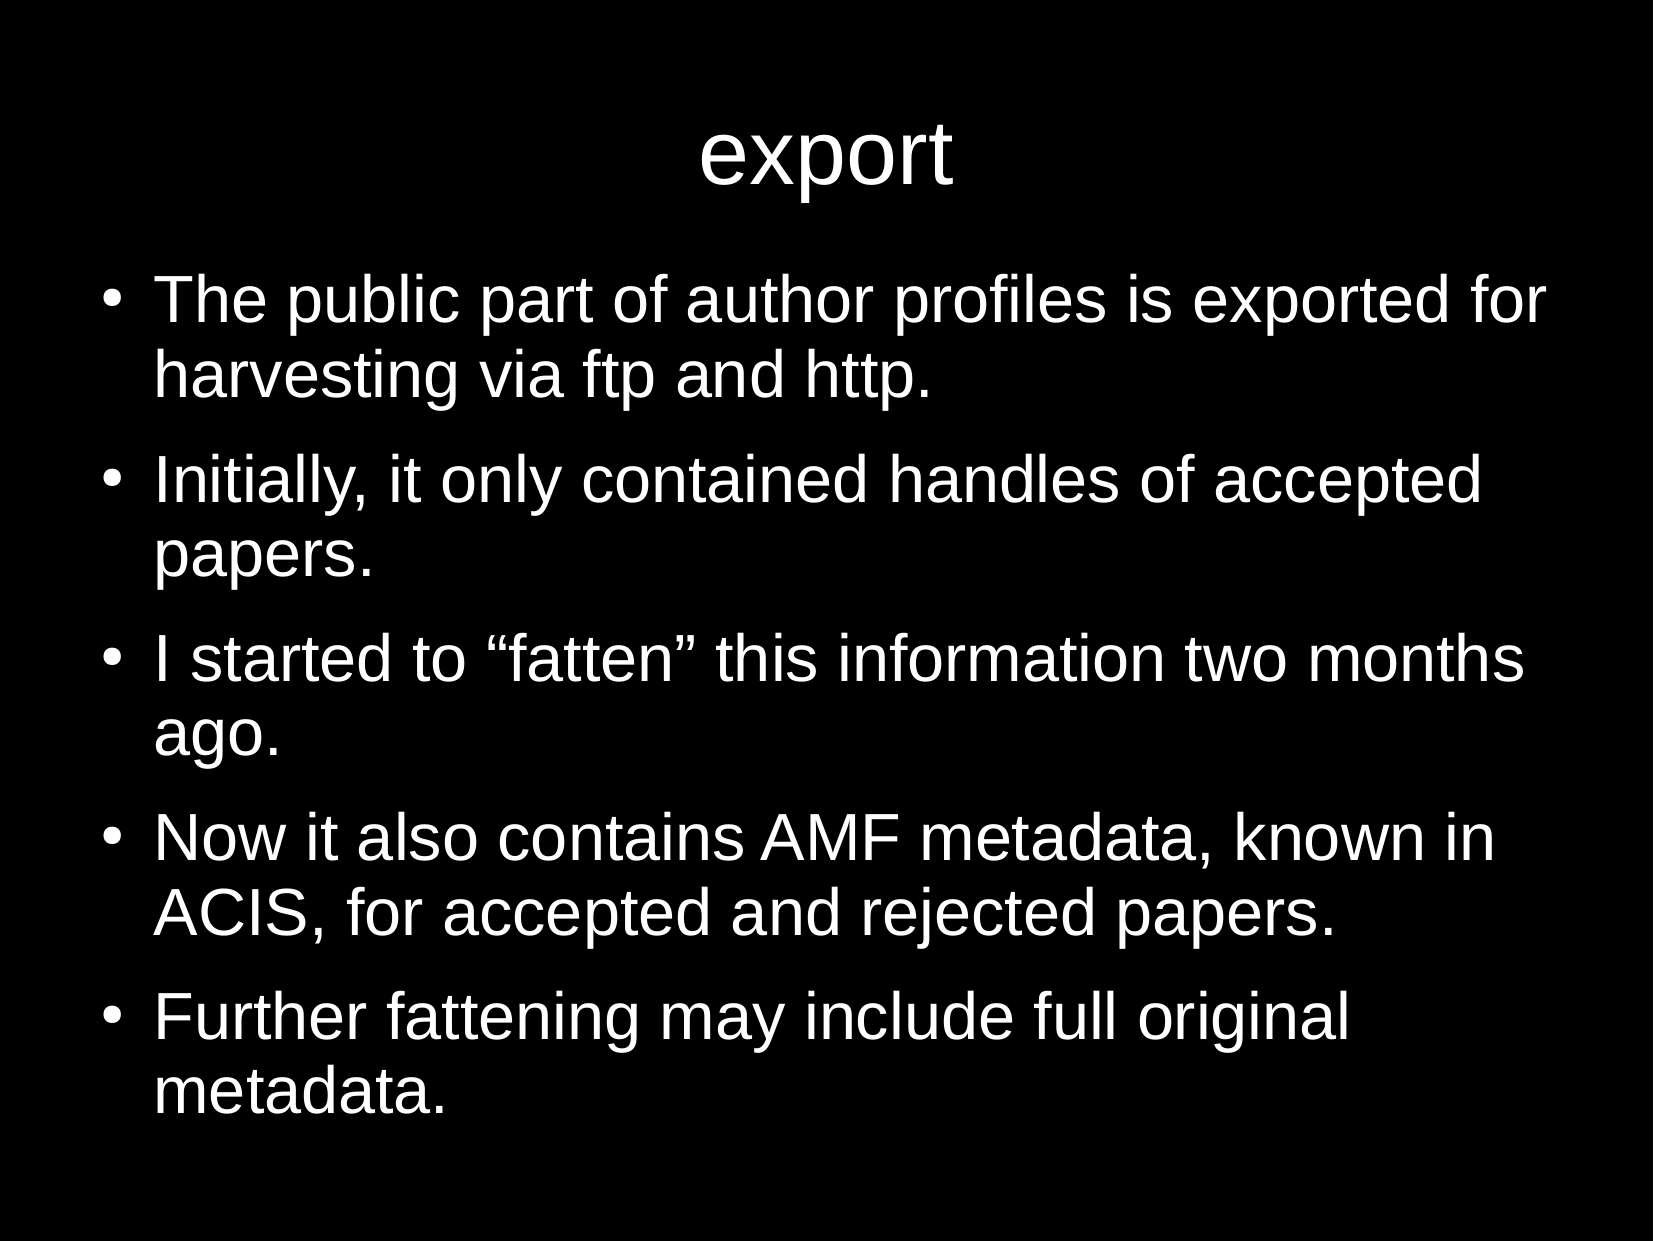

# export
The public part of author profiles is exported for harvesting via ftp and http.
Initially, it only contained handles of accepted papers.
I started to “fatten” this information two months ago.
Now it also contains AMF metadata, known in ACIS, for accepted and rejected papers.
Further fattening may include full original metadata.